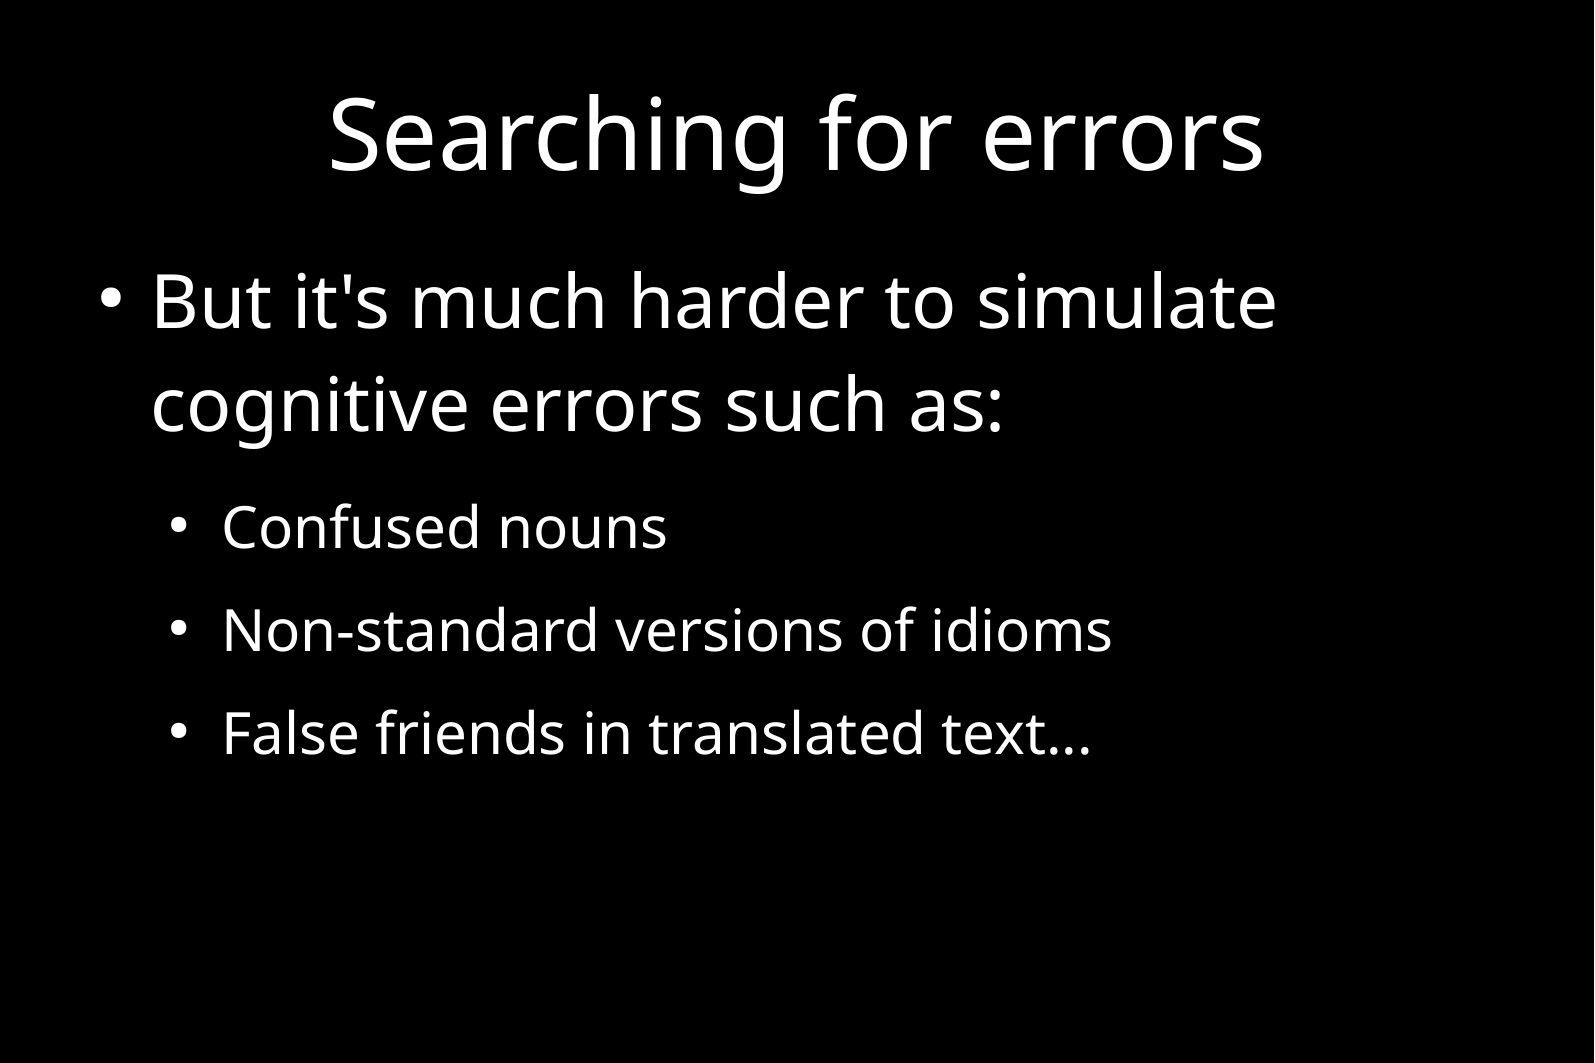

# Searching for errors
But it's much harder to simulate cognitive errors such as:
Confused nouns
Non-standard versions of idioms
False friends in translated text...